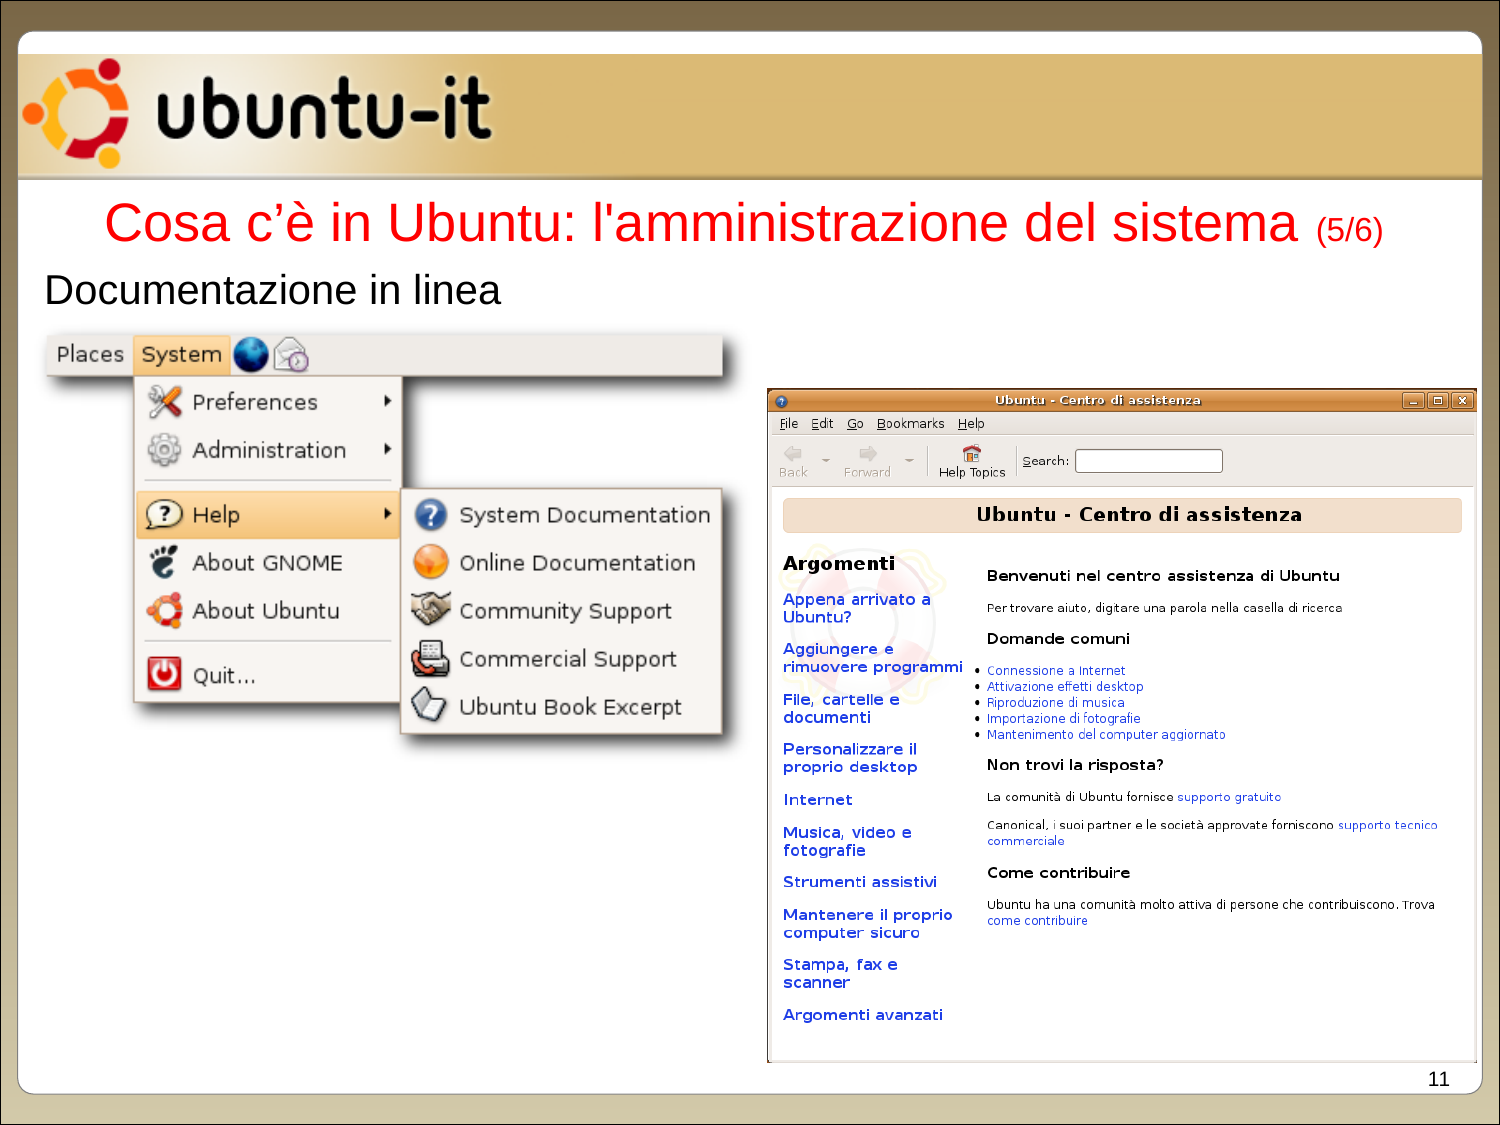

# Cosa c’è in Ubuntu: l'amministrazione del sistema (5/6)
Documentazione in linea
11